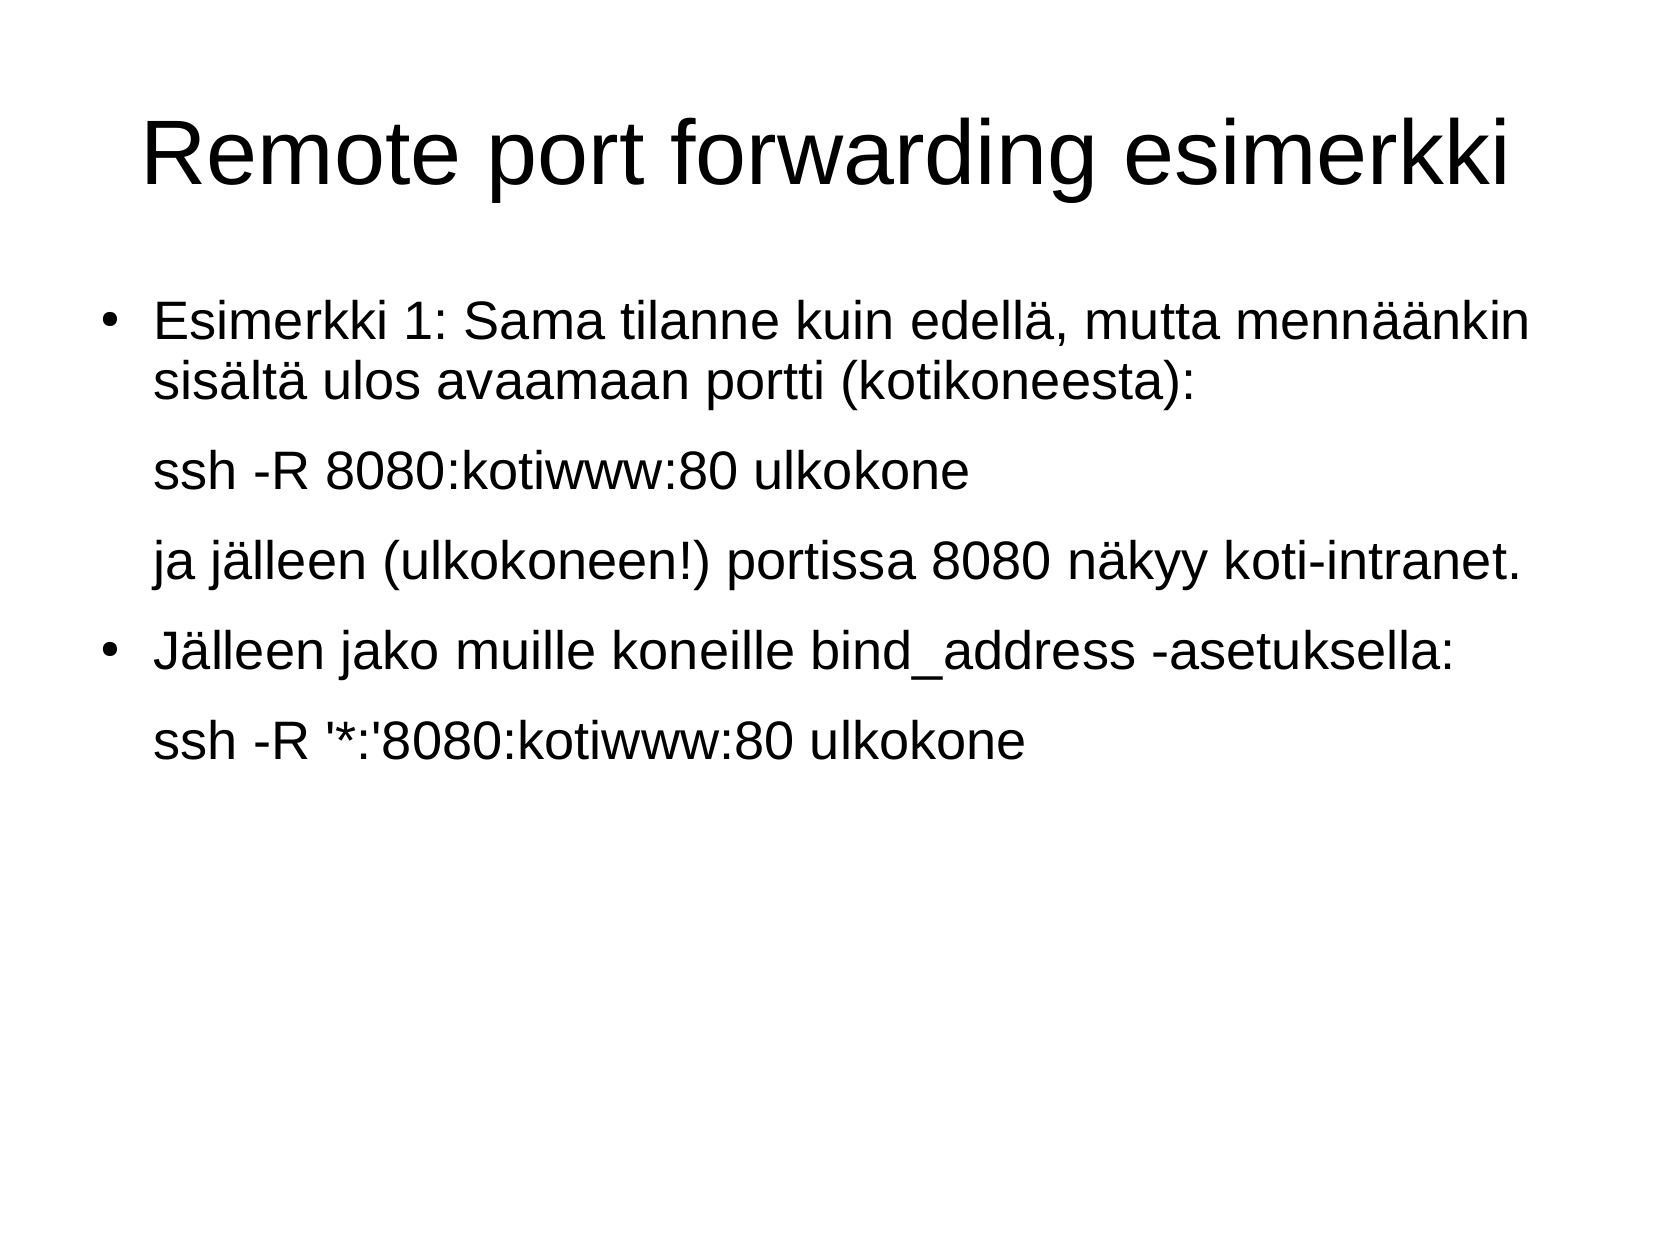

# Remote port forwarding esimerkki
Esimerkki 1: Sama tilanne kuin edellä, mutta mennäänkin sisältä ulos avaamaan portti (kotikoneesta):
ssh -R 8080:kotiwww:80 ulkokone
ja jälleen (ulkokoneen!) portissa 8080 näkyy koti-intranet.
Jälleen jako muille koneille bind_address -asetuksella:
ssh -R '*:'8080:kotiwww:80 ulkokone